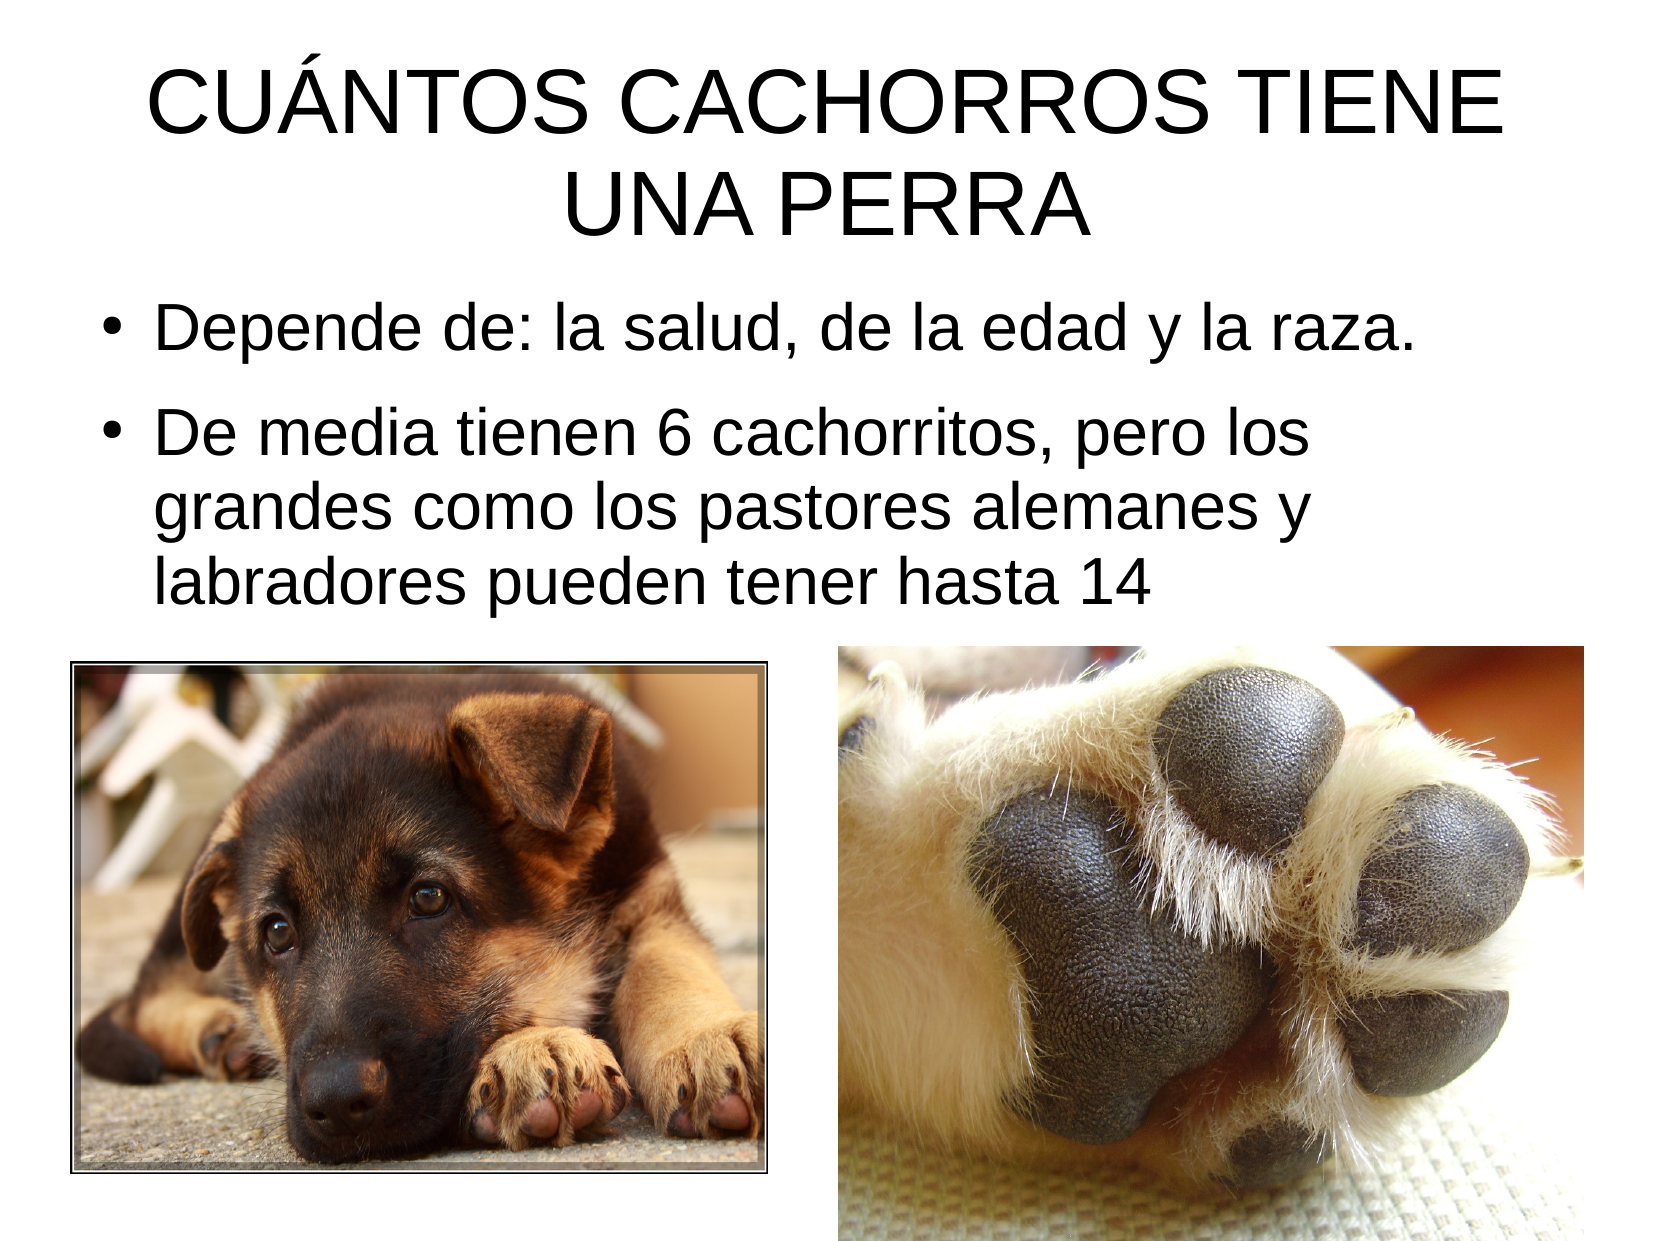

# CUÁNTOS CACHORROS TIENE UNA PERRA
Depende de: la salud, de la edad y la raza.
De media tienen 6 cachorritos, pero los grandes como los pastores alemanes y labradores pueden tener hasta 14